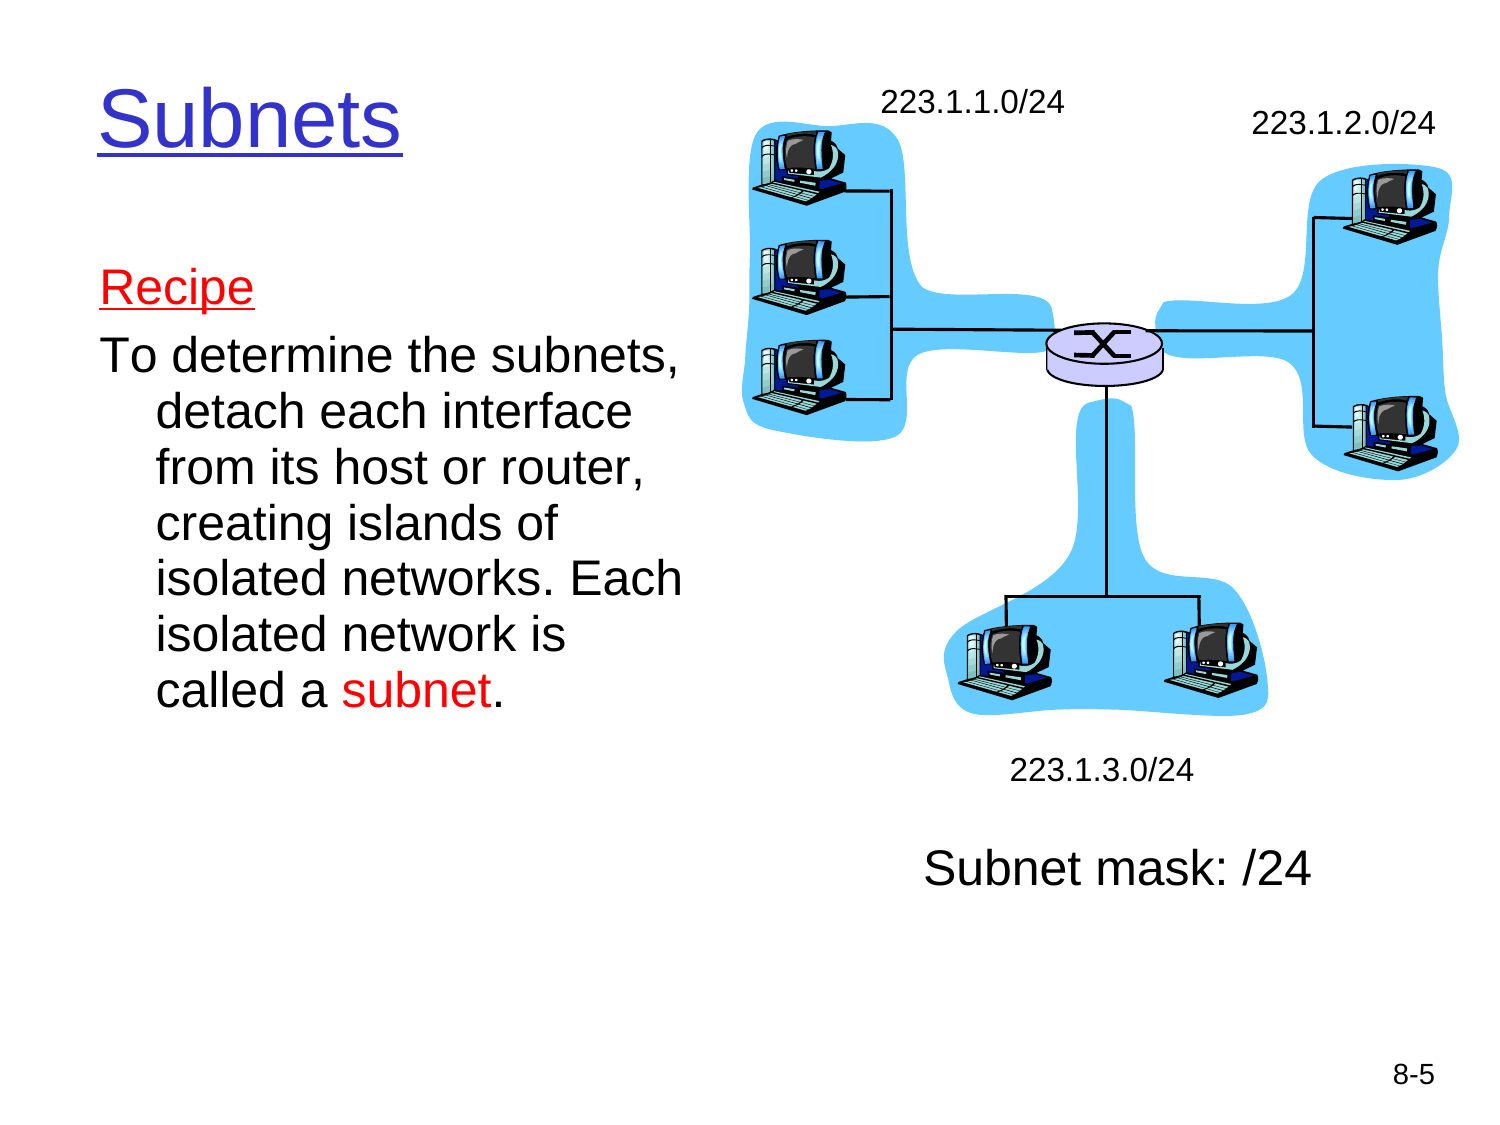

# Subnets
223.1.1.0/24
223.1.2.0/24
223.1.3.0/24
Recipe
To determine the subnets, detach each interface from its host or router, creating islands of isolated networks. Each isolated network is called a subnet.
Subnet mask: /24
5